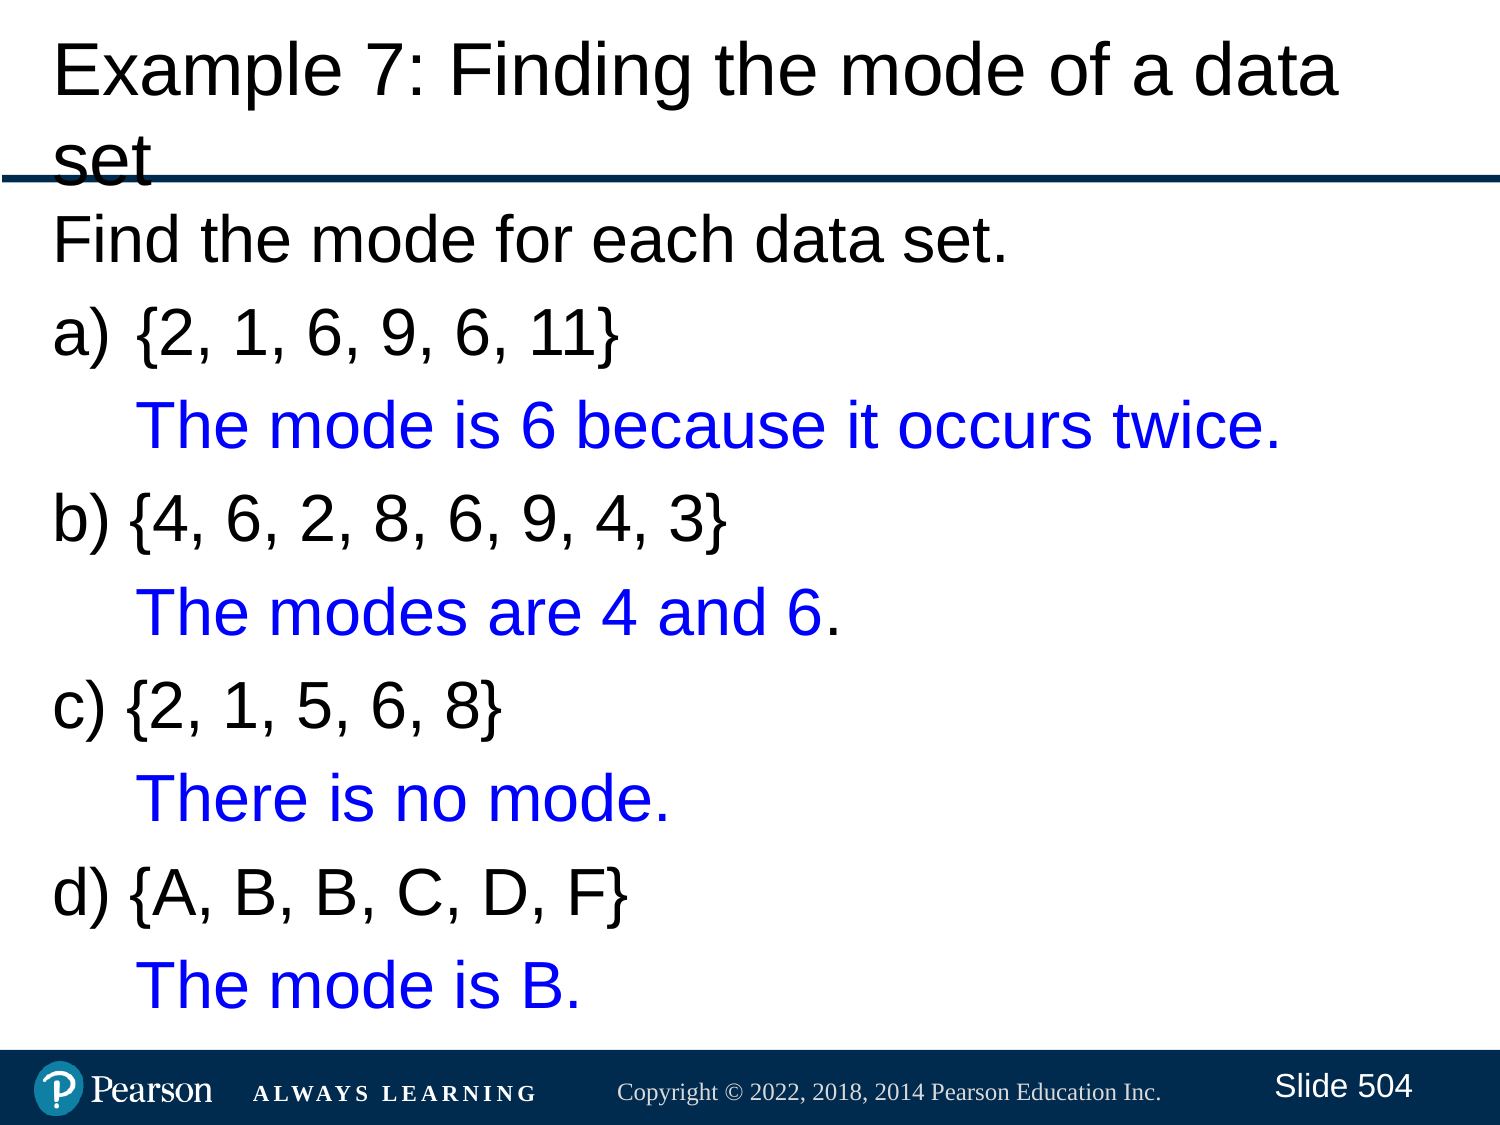

# Example 7: Finding the mode of a data set
Find the mode for each data set.
{2, 1, 6, 9, 6, 11}
	The mode is 6 because it occurs twice.
b) {4, 6, 2, 8, 6, 9, 4, 3}
	The modes are 4 and 6.
c) {2, 1, 5, 6, 8}
	There is no mode.
d) {A, B, B, C, D, F}
	The mode is B.